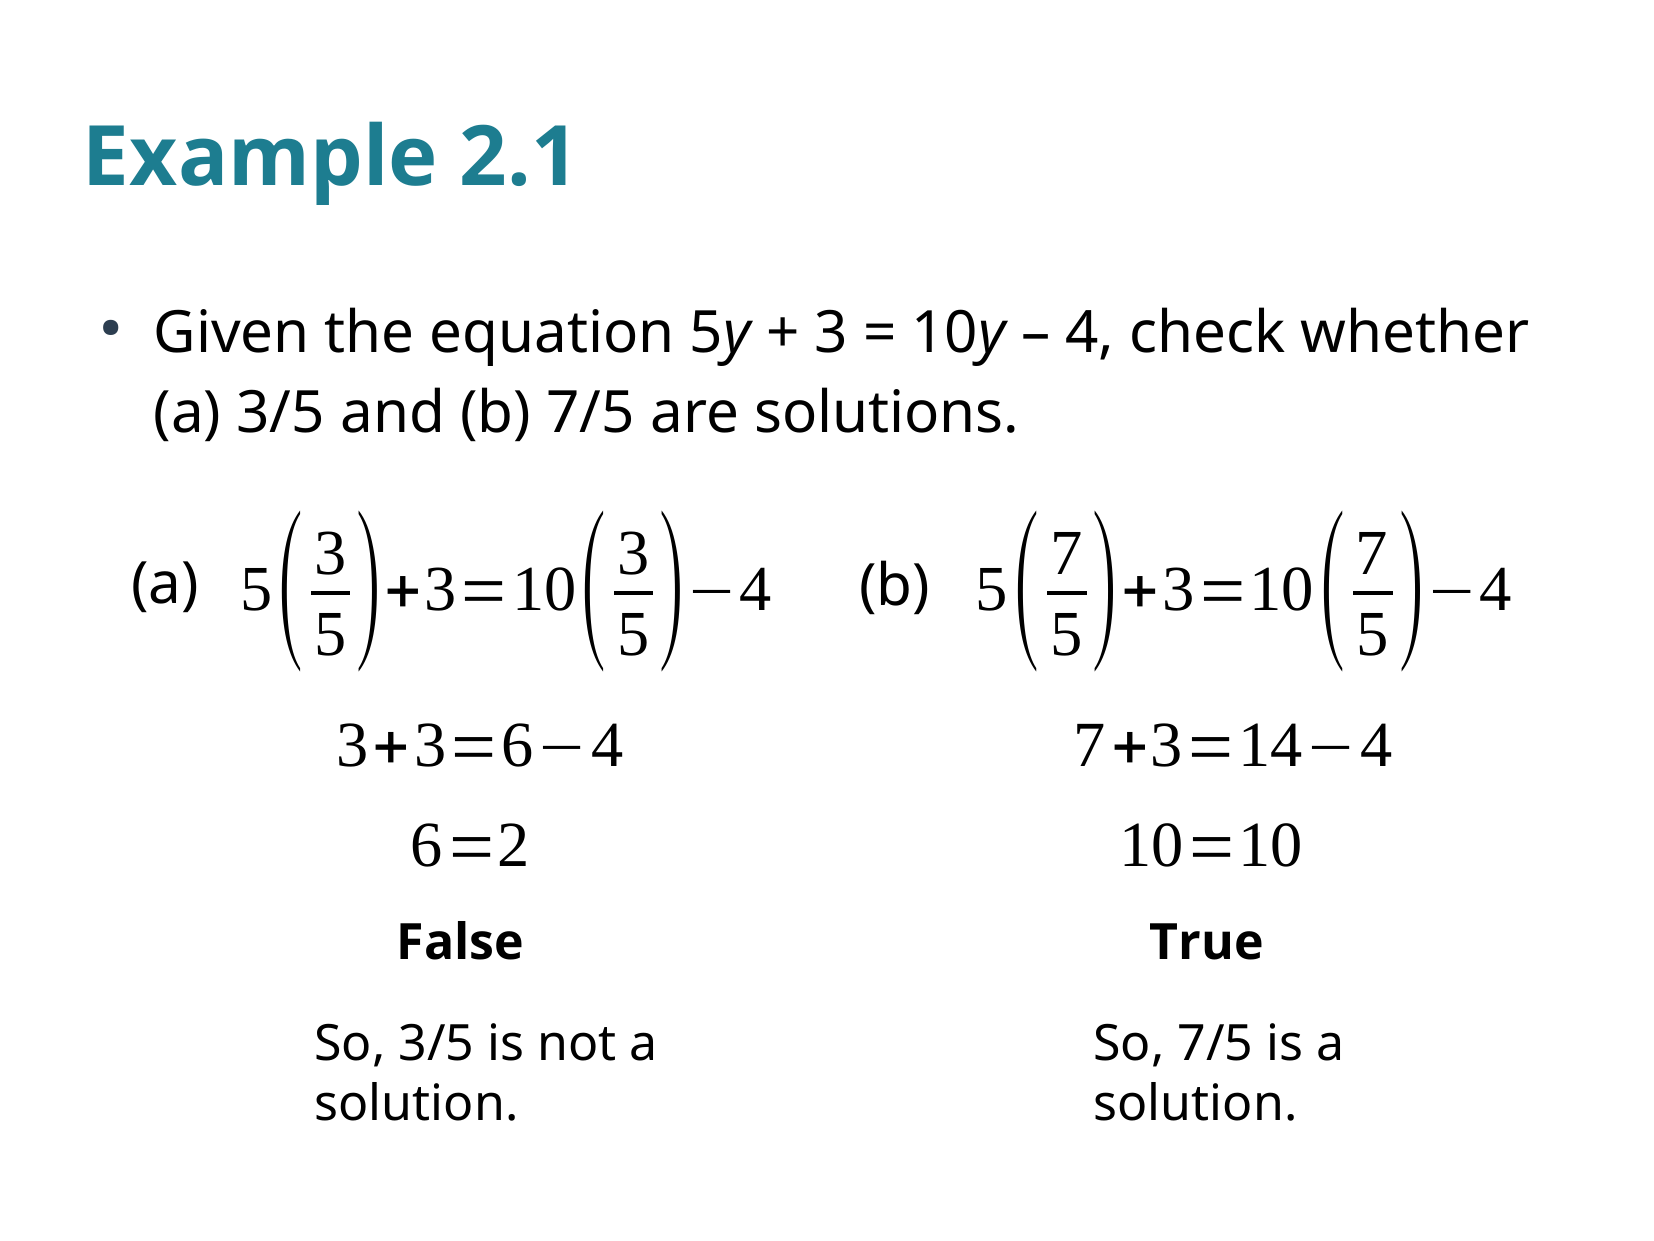

# Example 2.1
Given the equation 5y + 3 = 10y – 4, check whether (a) 3/5 and (b) 7/5 are solutions.
(a)
(b)
False
True
So, 3/5 is not a solution.
So, 7/5 is a solution.